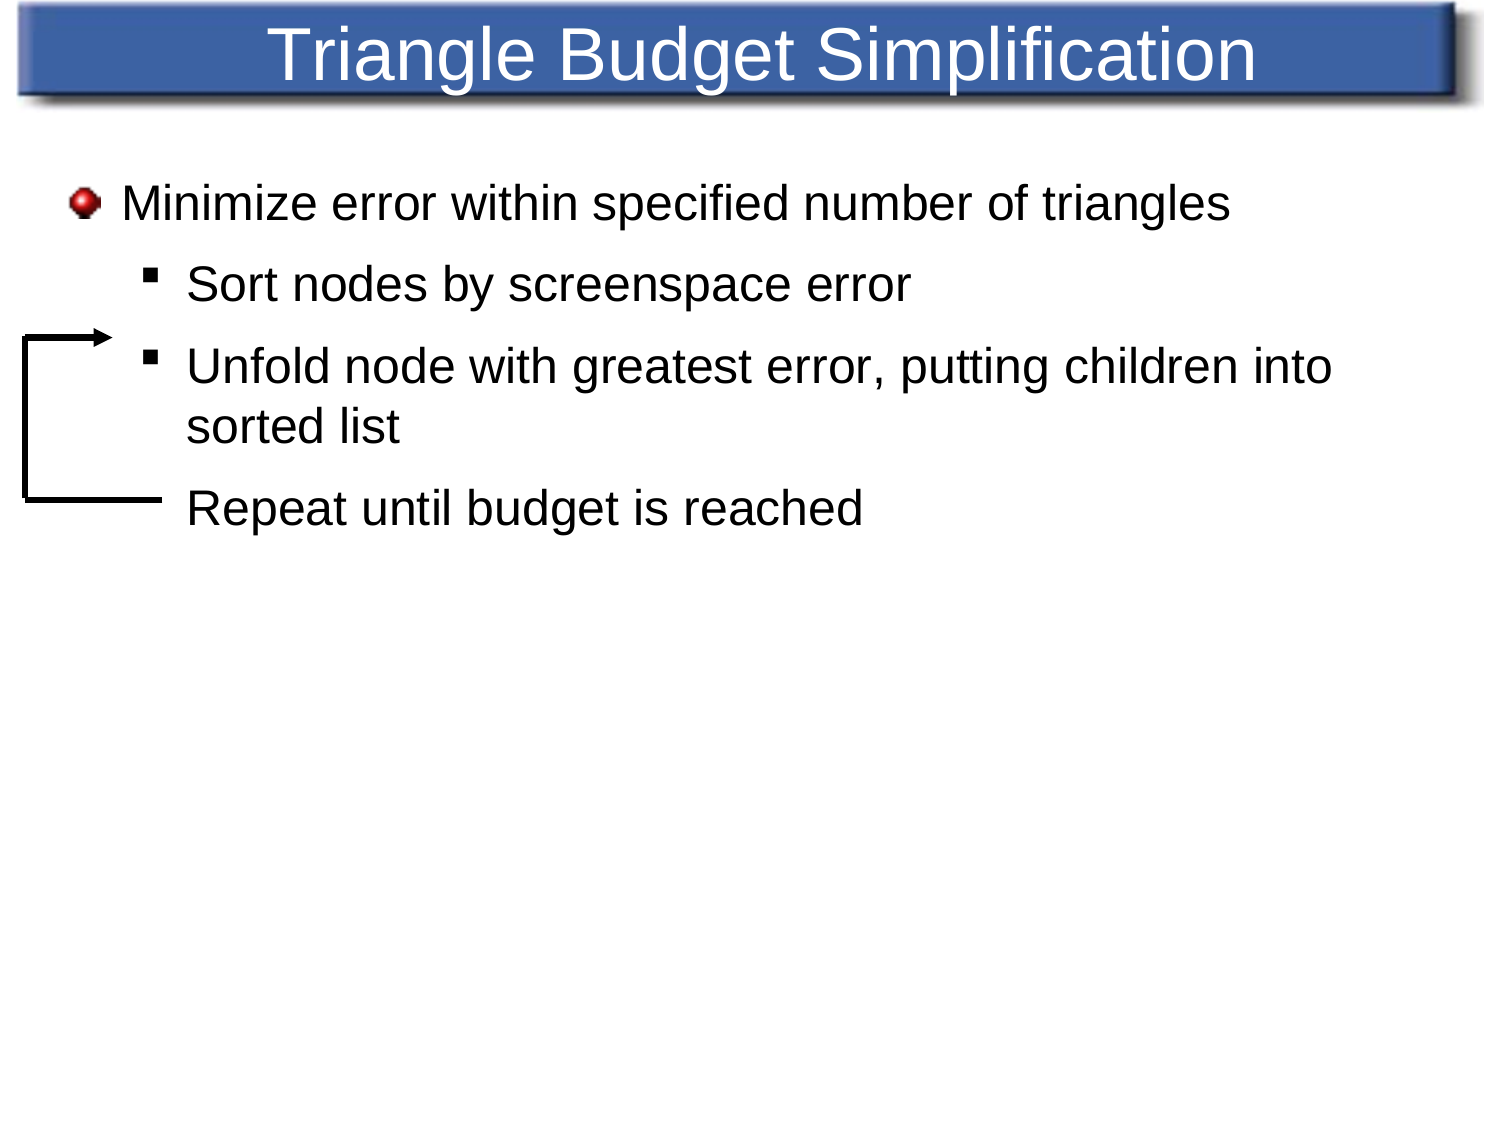

# Triangle Budget Simplification
Minimize error within specified number of triangles
Sort nodes by screenspace error
Unfold node with greatest error, putting children into sorted list
	Repeat until budget is reached